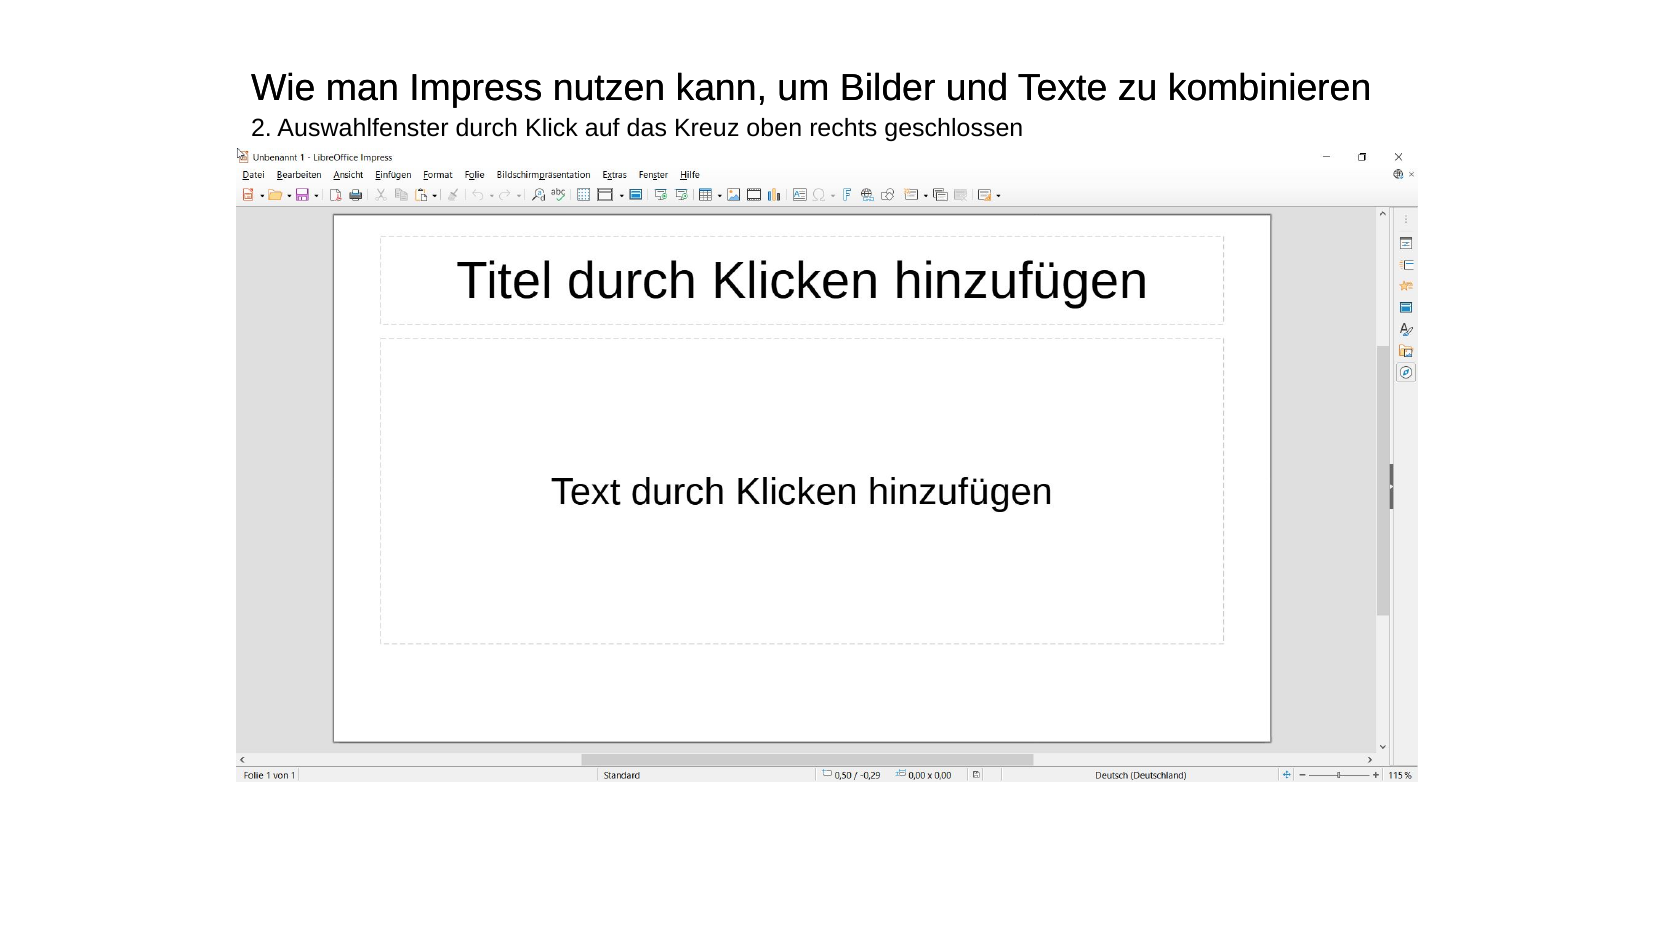

Wie man Impress nutzen kann, um Bilder und Texte zu kombinieren
Wie man Impress nutzen kann, um Bilder und Texte zu kombinieren
2. Auswahlfenster durch Klick auf das Kreuz oben rechts geschlossen